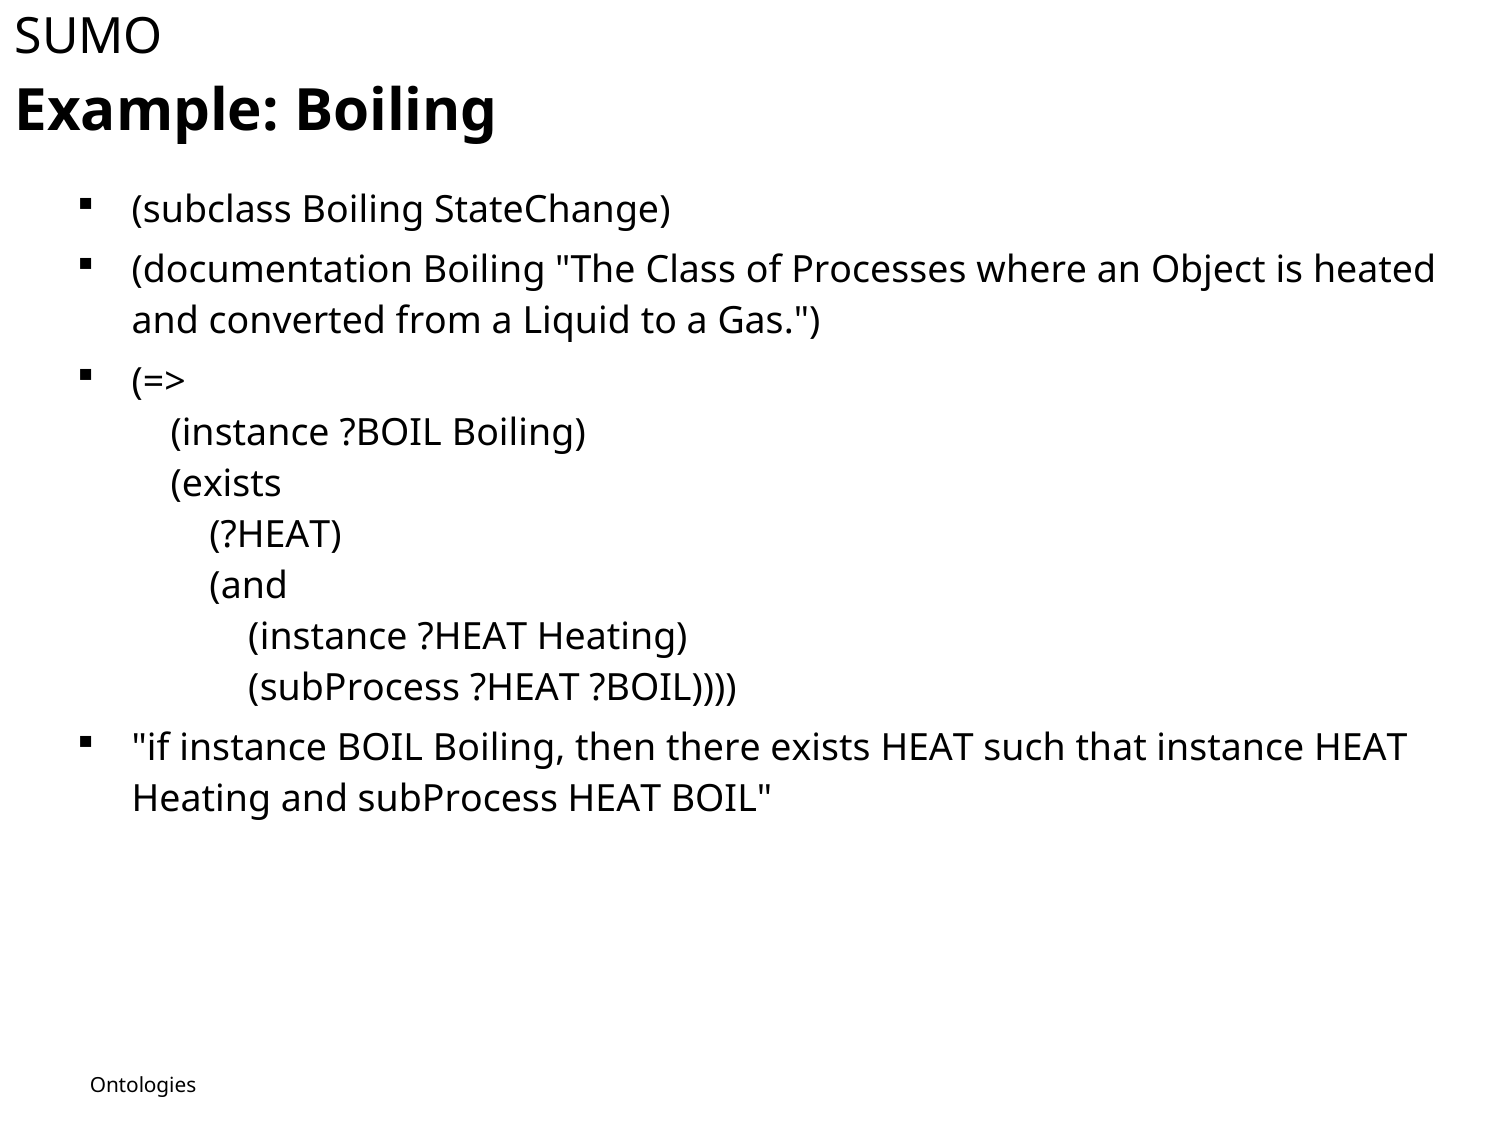

# SUMO Example: Boiling
(subclass Boiling StateChange)
(documentation Boiling "The Class of Processes where an Object is heated and converted from a Liquid to a Gas.")
(=>
    (instance ?BOIL Boiling)
    (exists
        (?HEAT)
        (and
            (instance ?HEAT Heating)
            (subProcess ?HEAT ?BOIL))))
"if instance BOIL Boiling, then there exists HEAT such that instance HEAT Heating and subProcess HEAT BOIL"